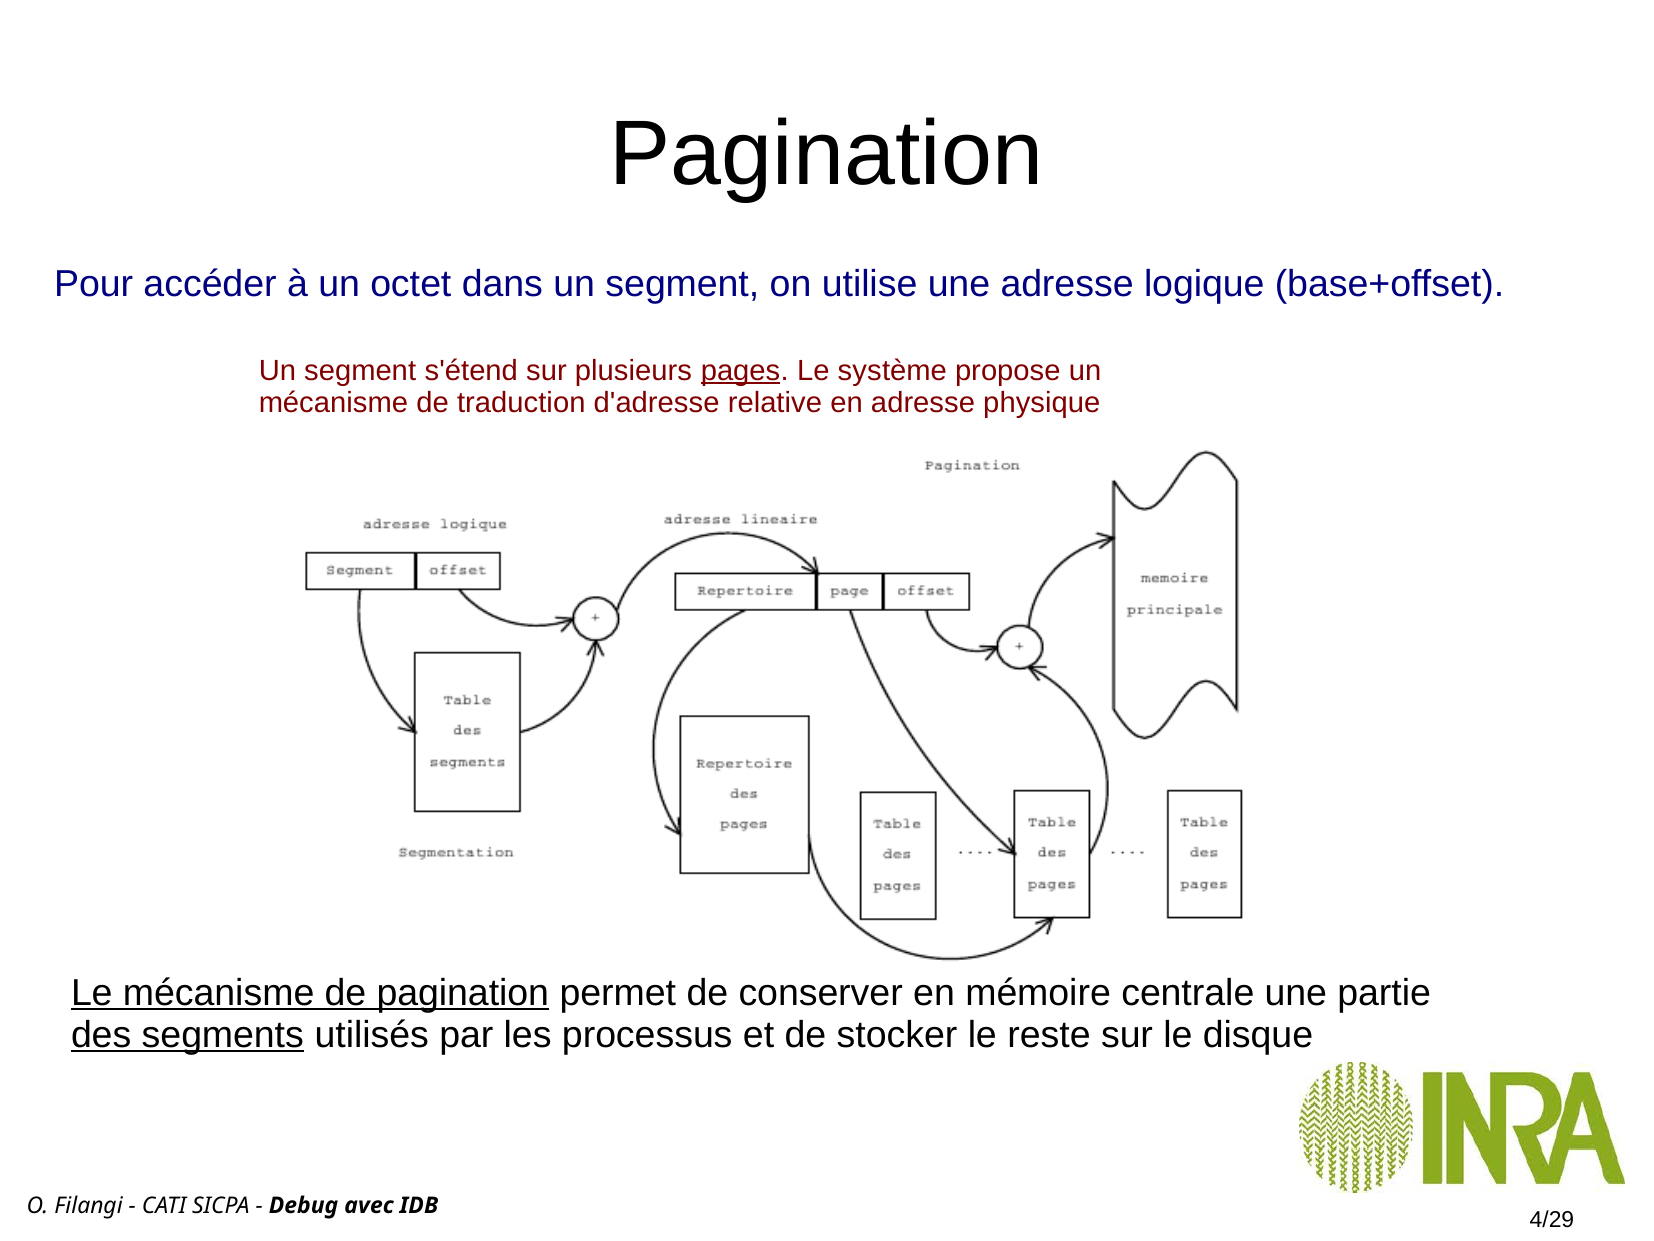

# Pagination
Pour accéder à un octet dans un segment, on utilise une adresse logique (base+offset).
Un segment s'étend sur plusieurs pages. Le système propose un mécanisme de traduction d'adresse relative en adresse physique
Le mécanisme de pagination permet de conserver en mémoire centrale une partie des segments utilisés par les processus et de stocker le reste sur le disque
 O. Filangi - CATI SICPA - Debug avec IDB
2/29